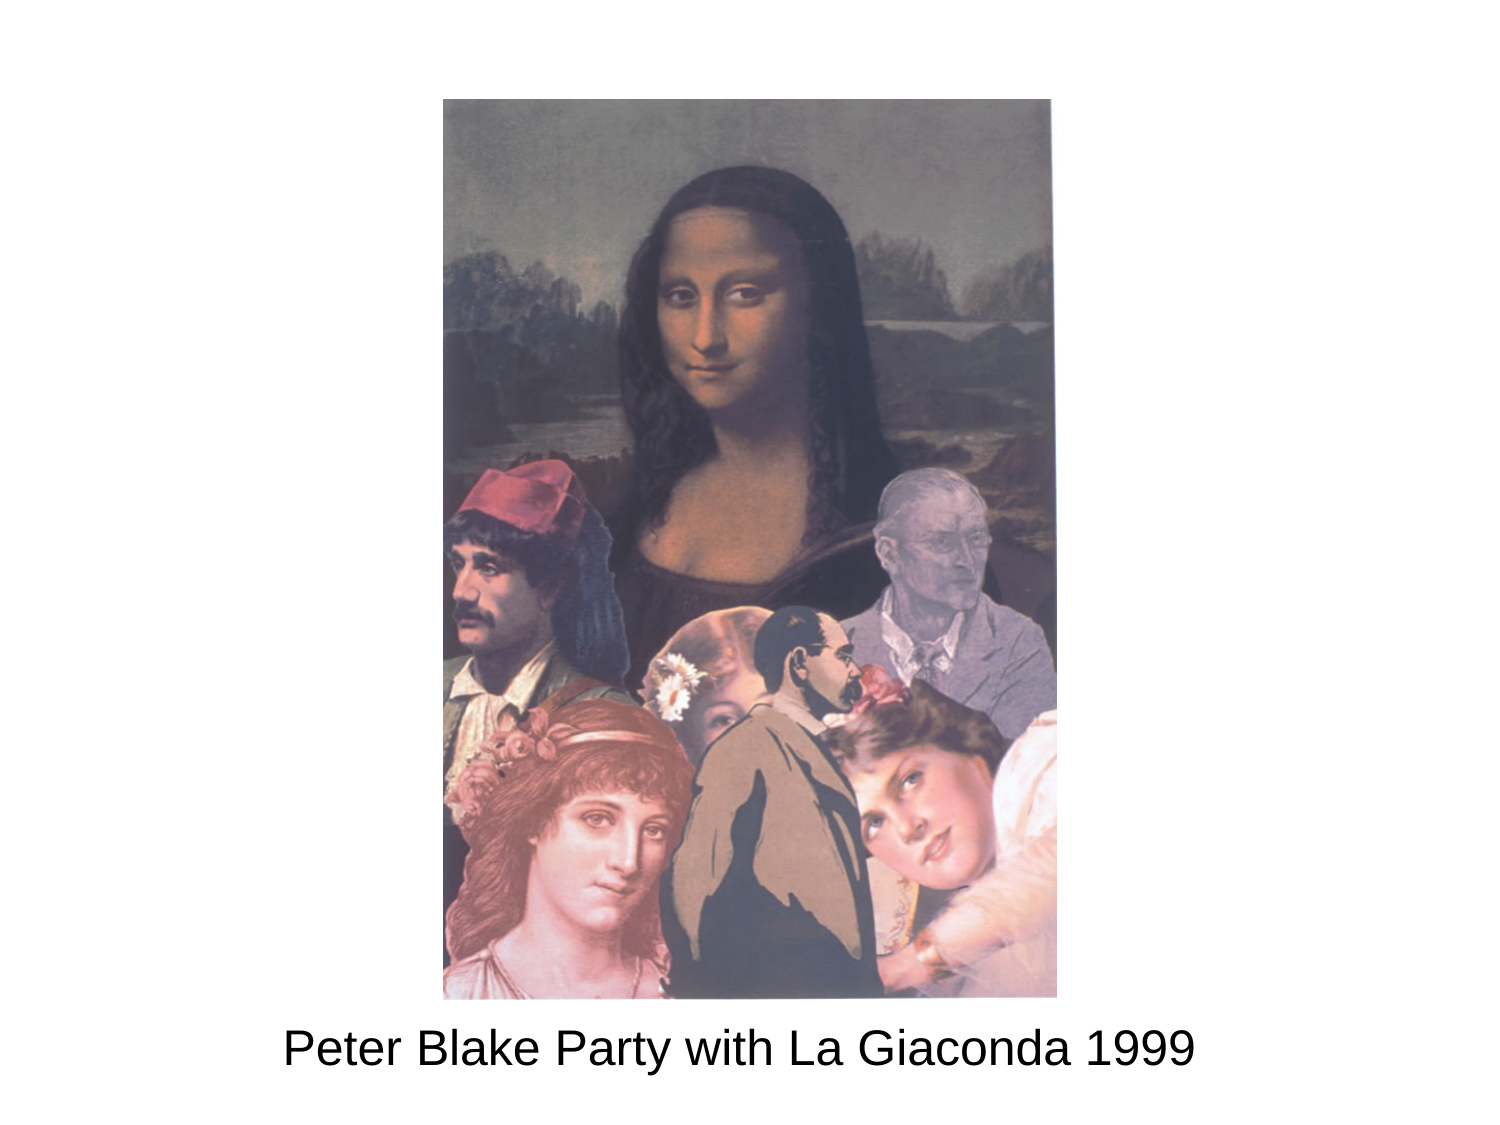

Peter Blake Party with La Giaconda 1999